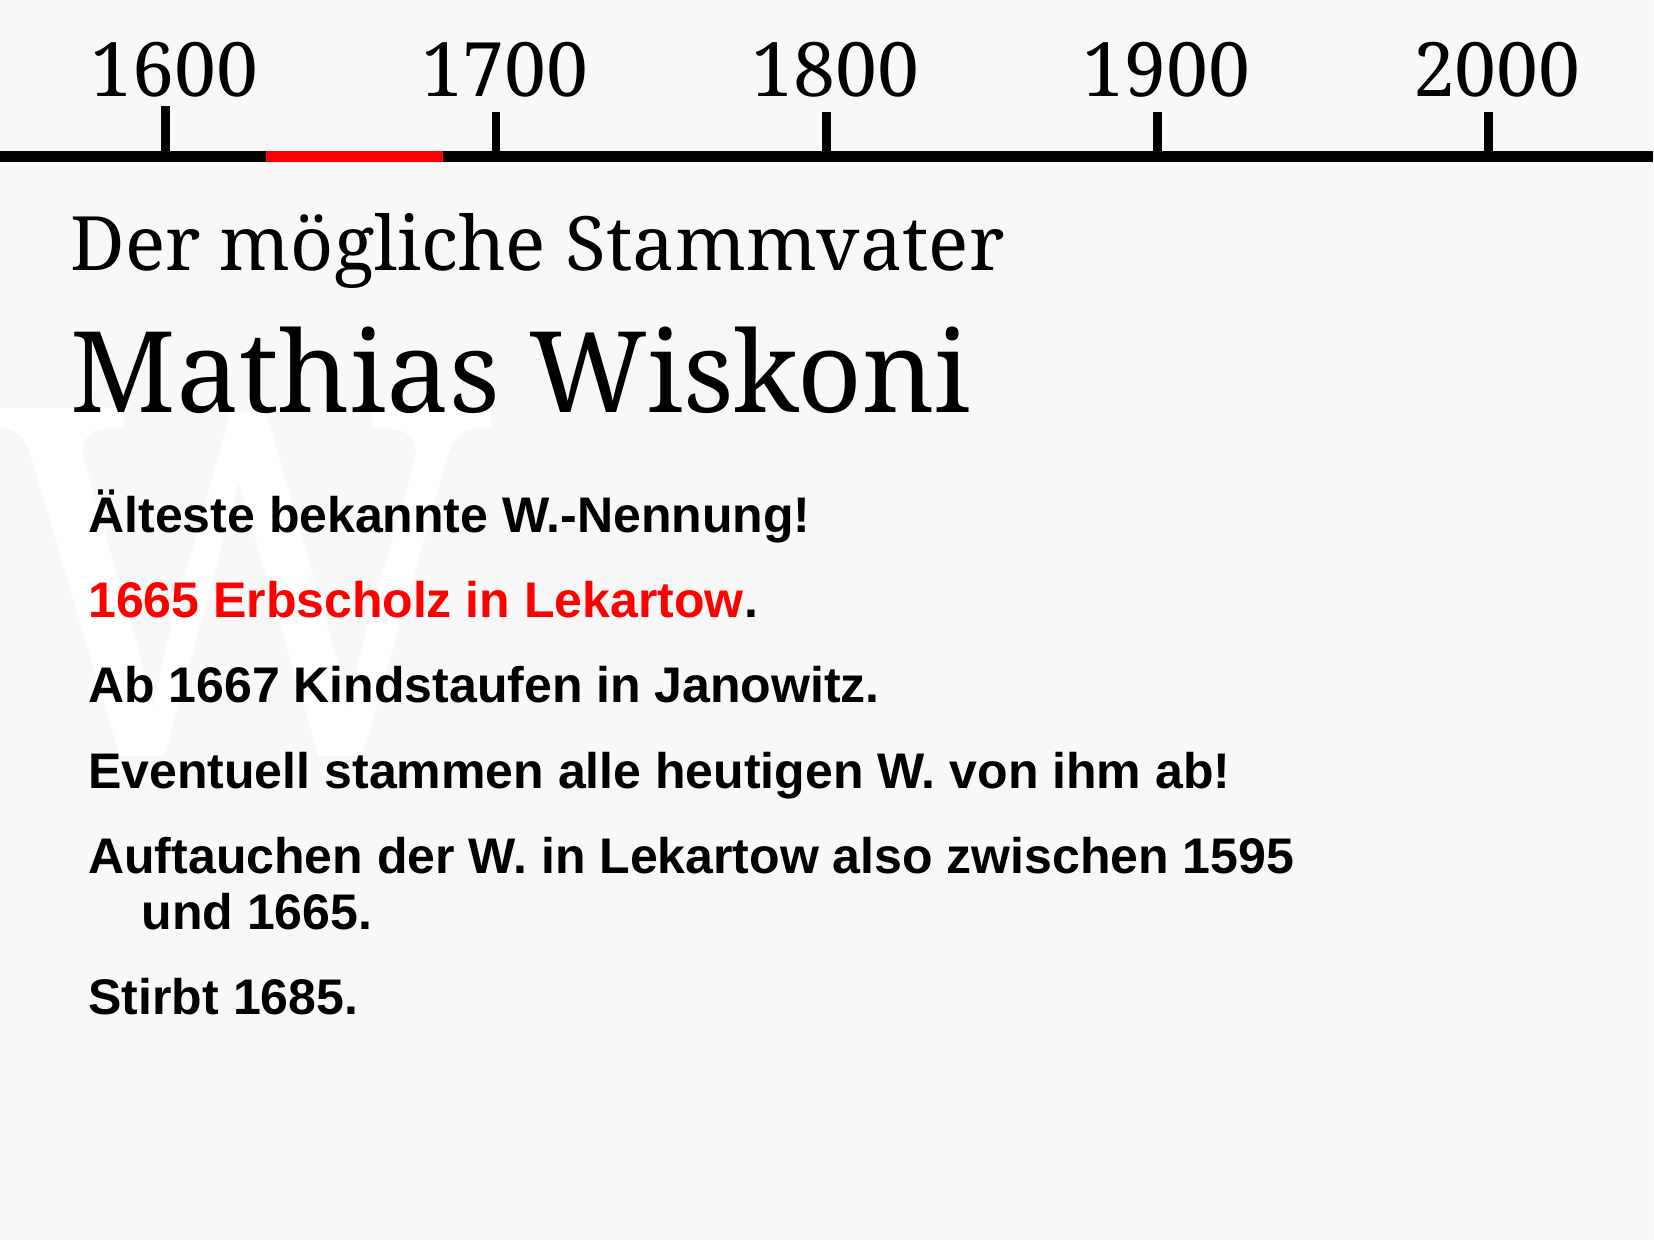

1600
1700
1800
1900
2000
# Der mögliche Stammvater Mathias Wiskoni
W
Älteste bekannte W.-Nennung!
1665 Erbscholz in Lekartow.
Ab 1667 Kindstaufen in Janowitz.
Eventuell stammen alle heutigen W. von ihm ab!
Auftauchen der W. in Lekartow also zwischen 1595 und 1665.
Stirbt 1685.